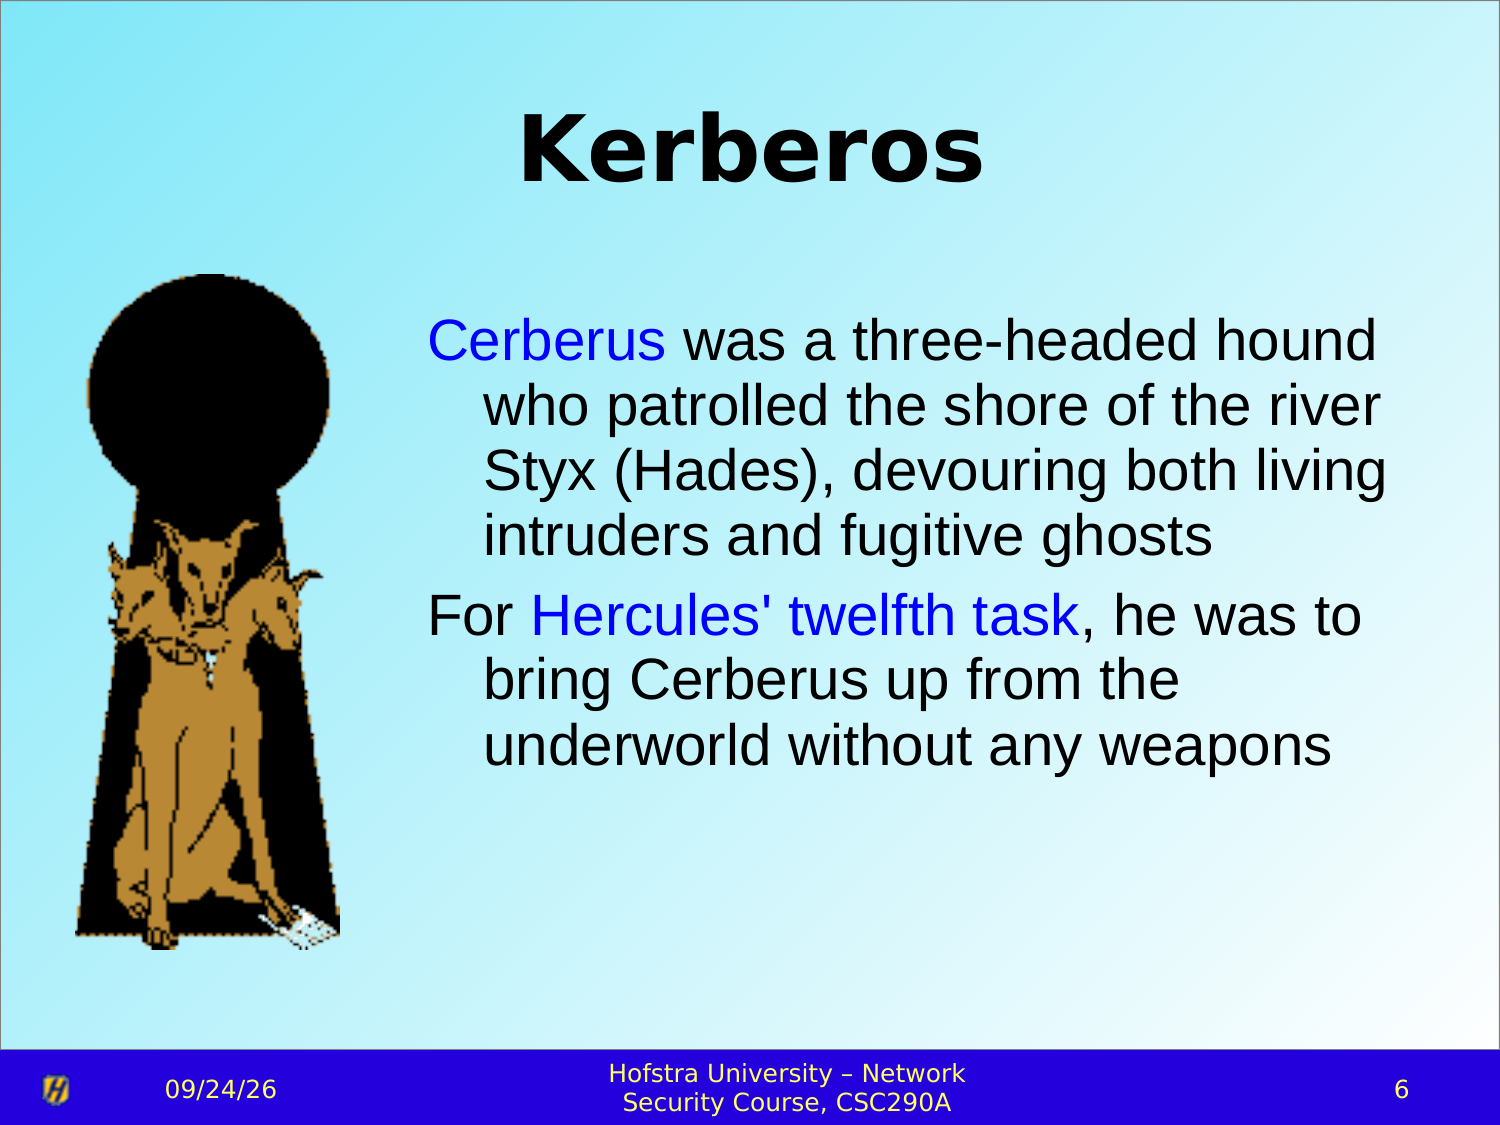

# Kerberos
Cerberus was a three-headed hound who patrolled the shore of the river Styx (Hades), devouring both living intruders and fugitive ghosts
For Hercules' twelfth task, he was to bring Cerberus up from the underworld without any weapons
6